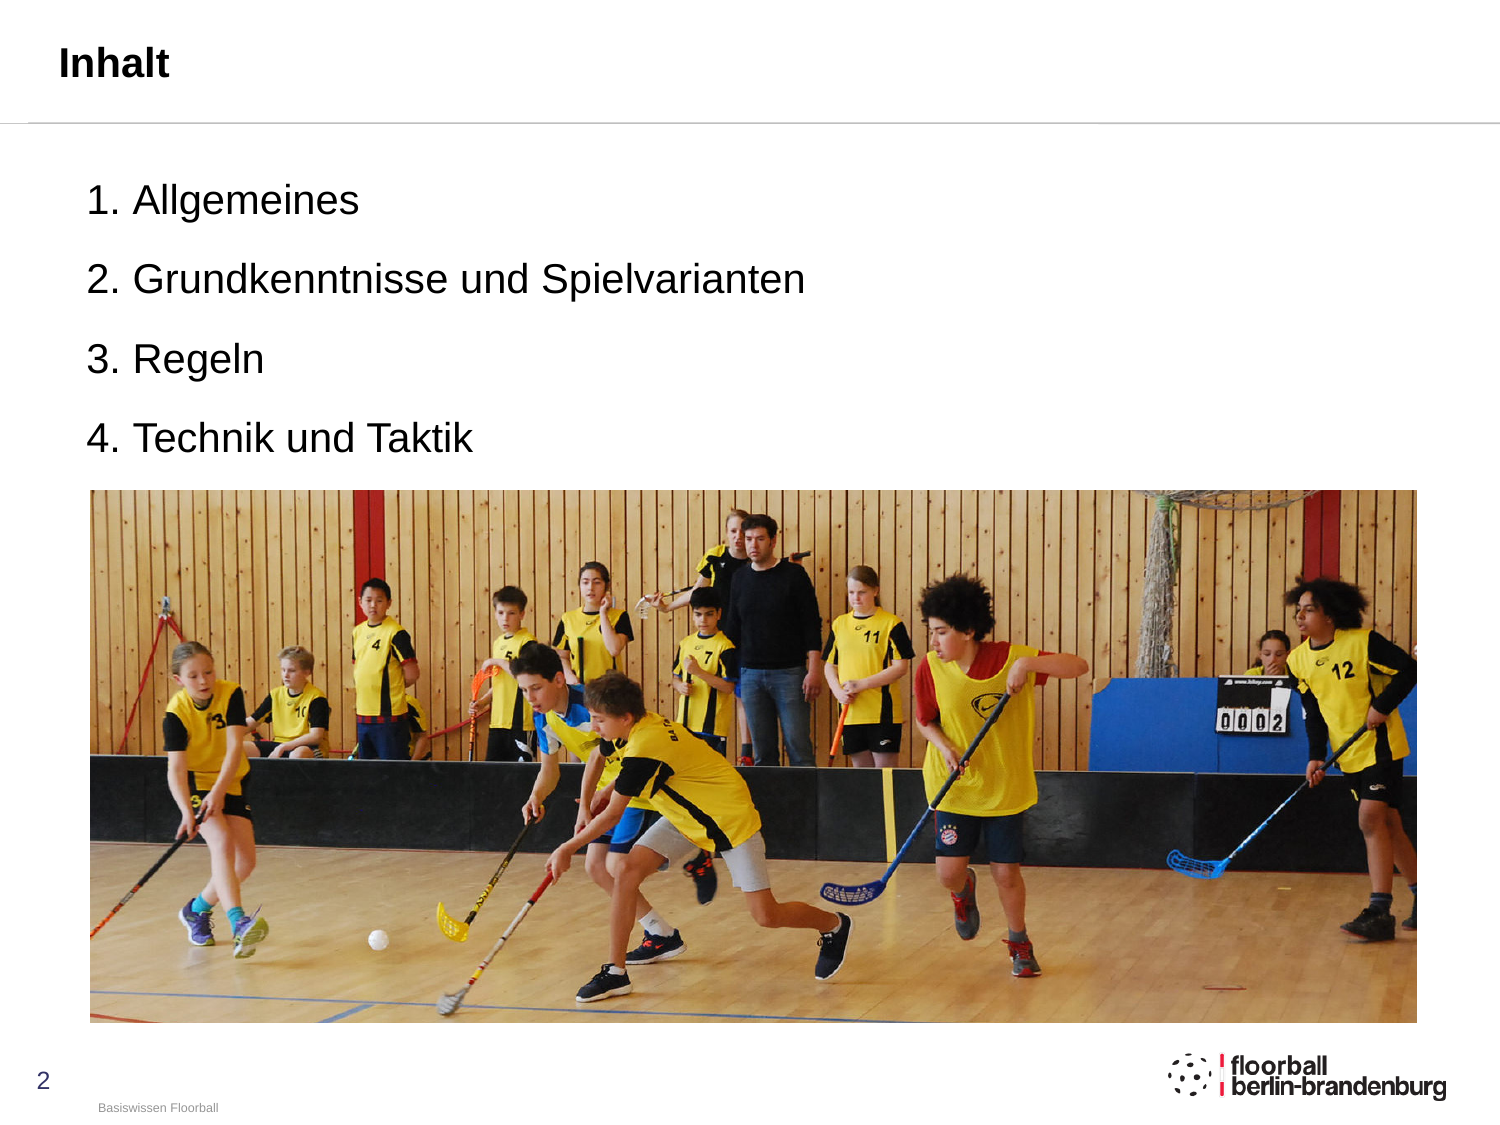

Inhalt
 Allgemeines
 Grundkenntnisse und Spielvarianten
 Regeln
 Technik und Taktik